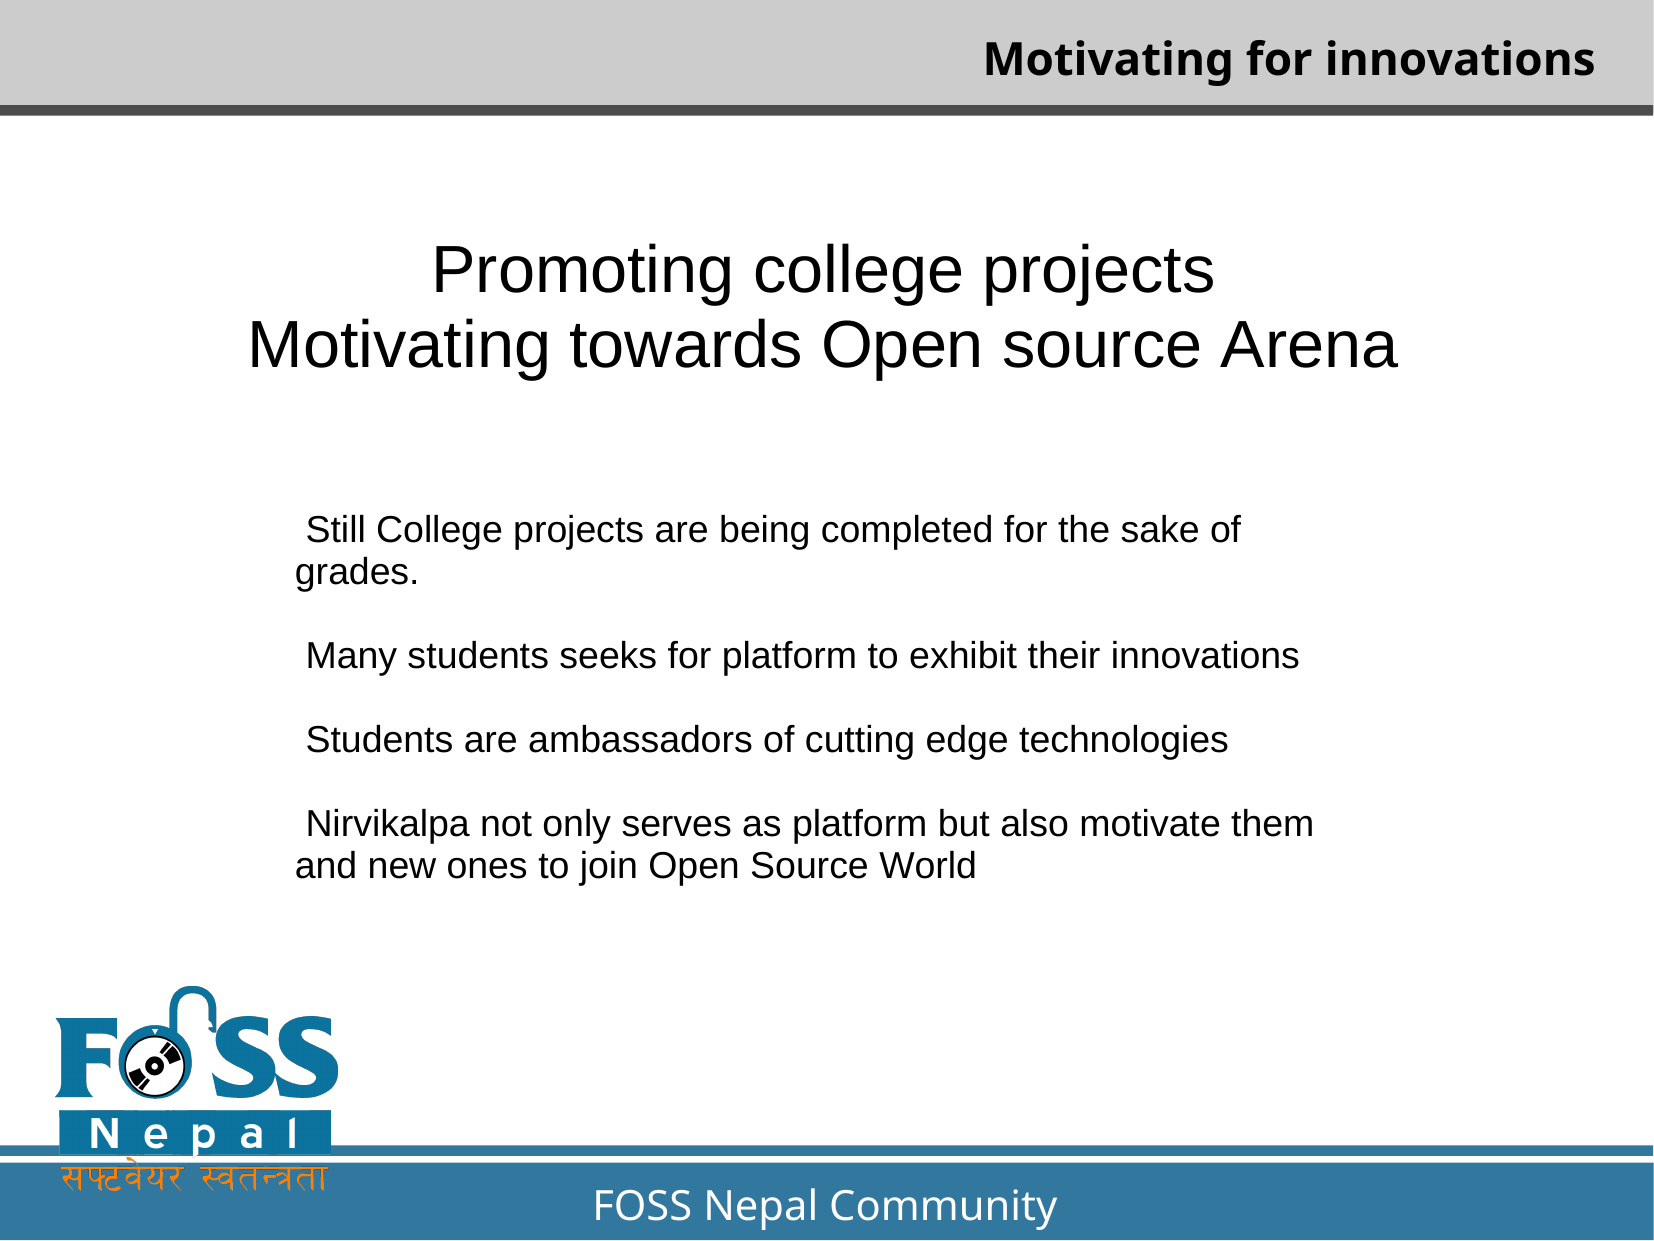

Motivating for innovations
Promoting college projects
Motivating towards Open source Arena
 Still College projects are being completed for the sake of grades.
 Many students seeks for platform to exhibit their innovations
 Students are ambassadors of cutting edge technologies
 Nirvikalpa not only serves as platform but also motivate them and new ones to join Open Source World